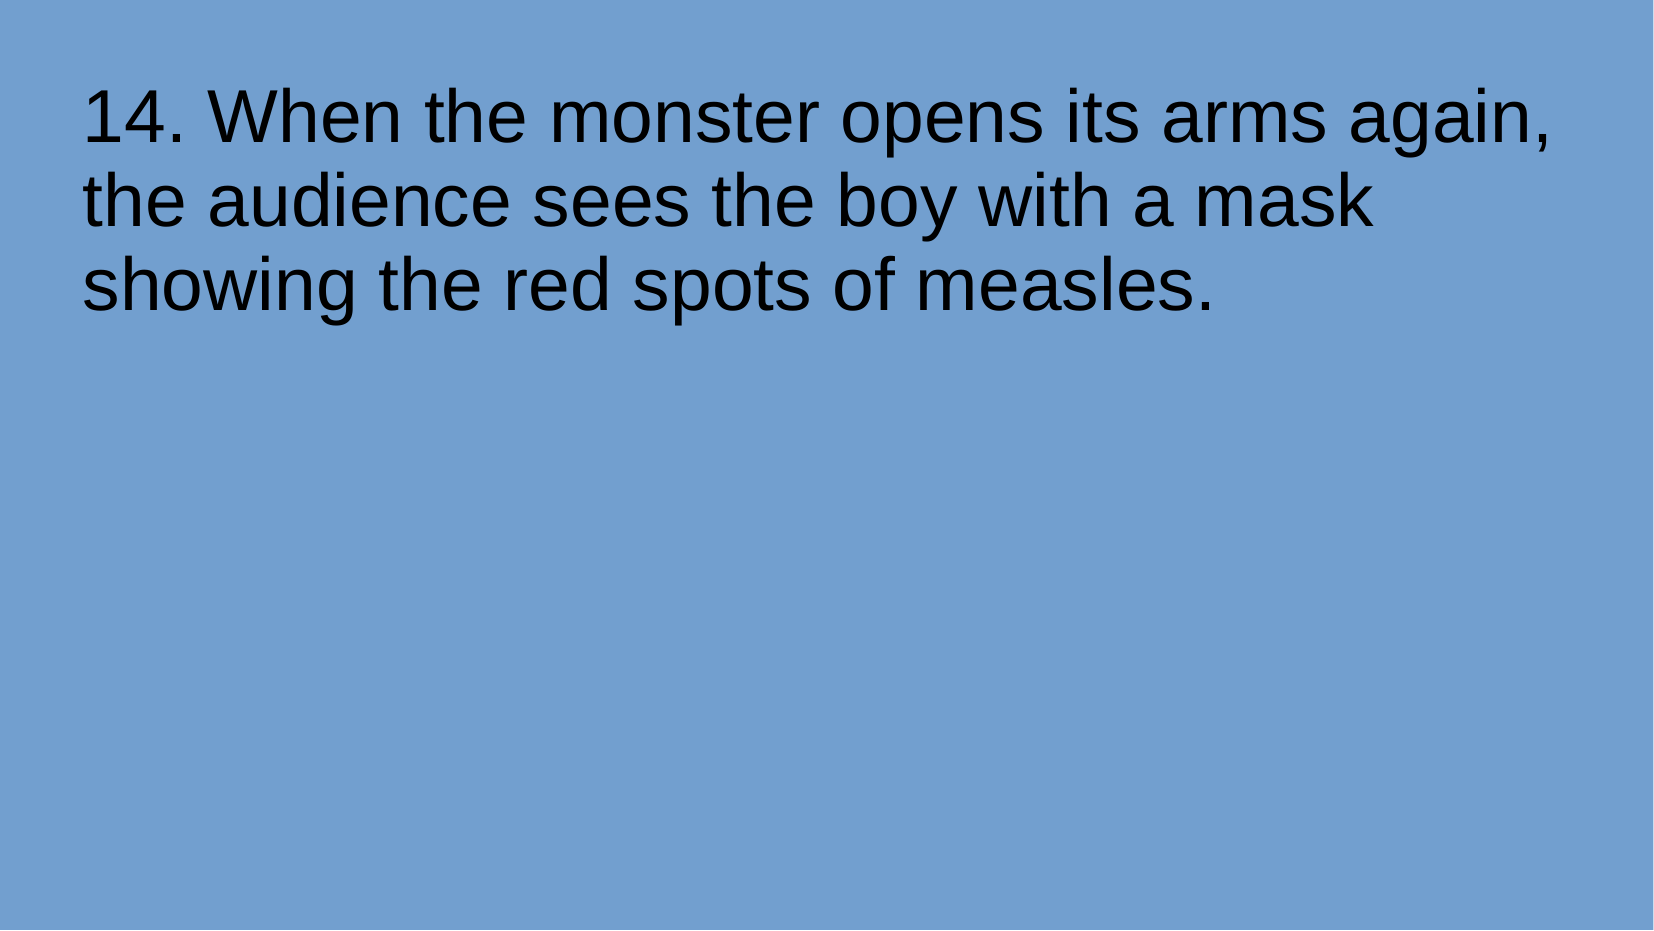

# 14. When the monster opens its arms again, the audience sees the boy with a mask showing the red spots of measles.